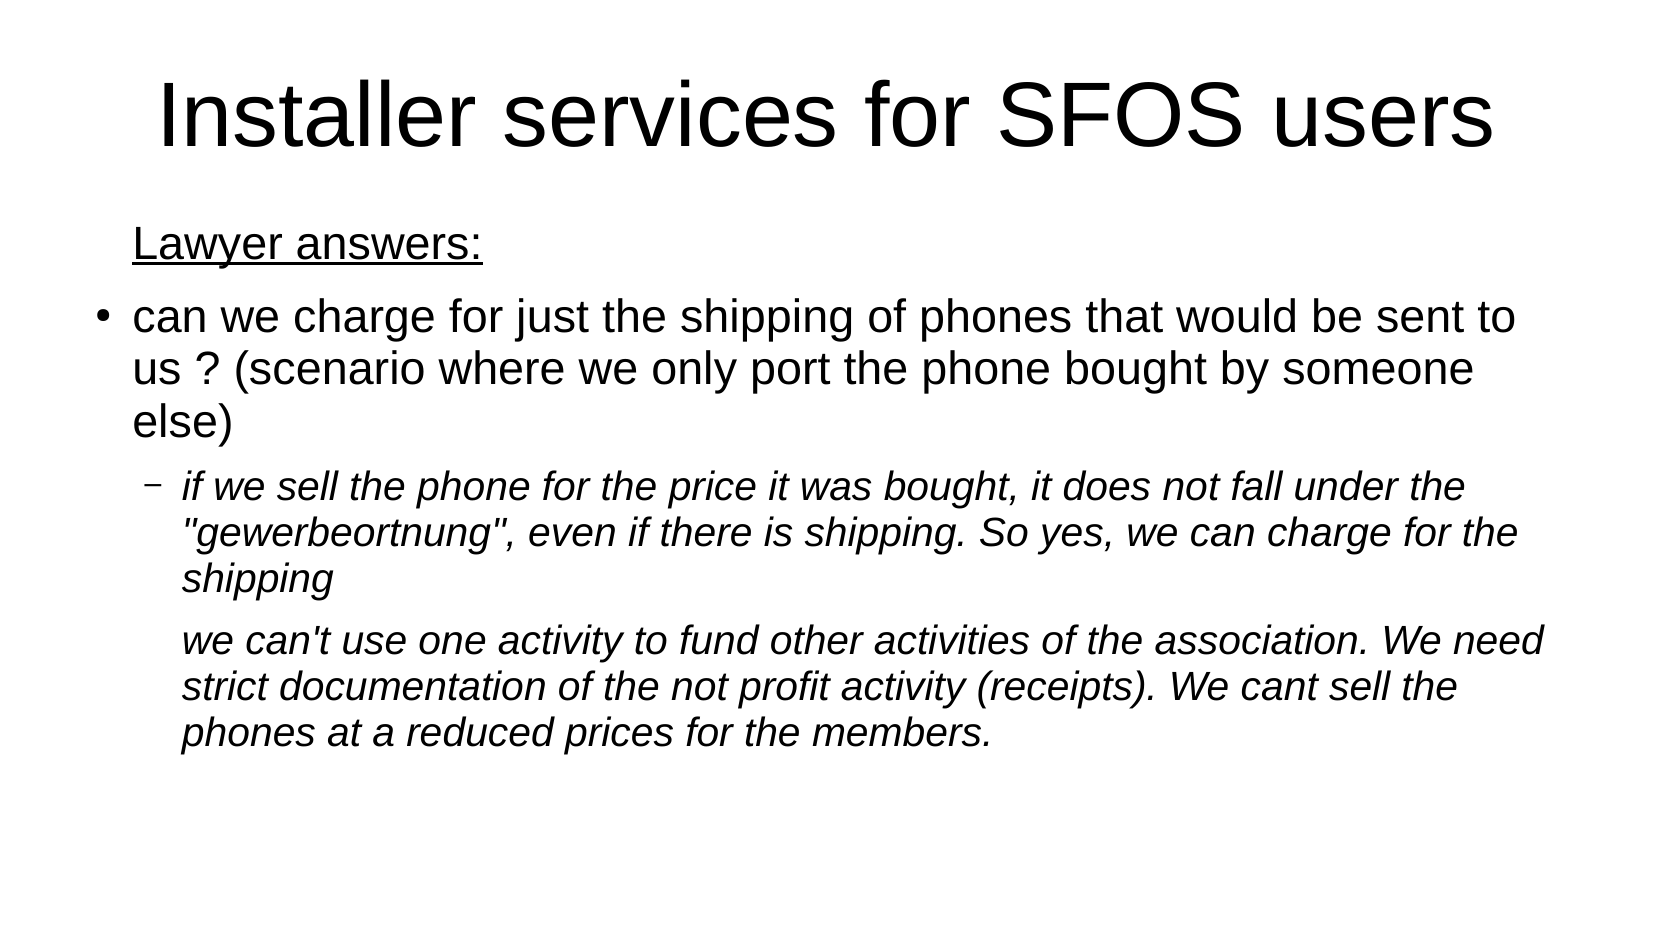

Installer services for SFOS users
# Lawyer answers:
can we charge for just the shipping of phones that would be sent to us ? (scenario where we only port the phone bought by someone else)
if we sell the phone for the price it was bought, it does not fall under the "gewerbeortnung", even if there is shipping. So yes, we can charge for the shipping
we can't use one activity to fund other activities of the association. We need strict documentation of the not profit activity (receipts). We cant sell the phones at a reduced prices for the members.